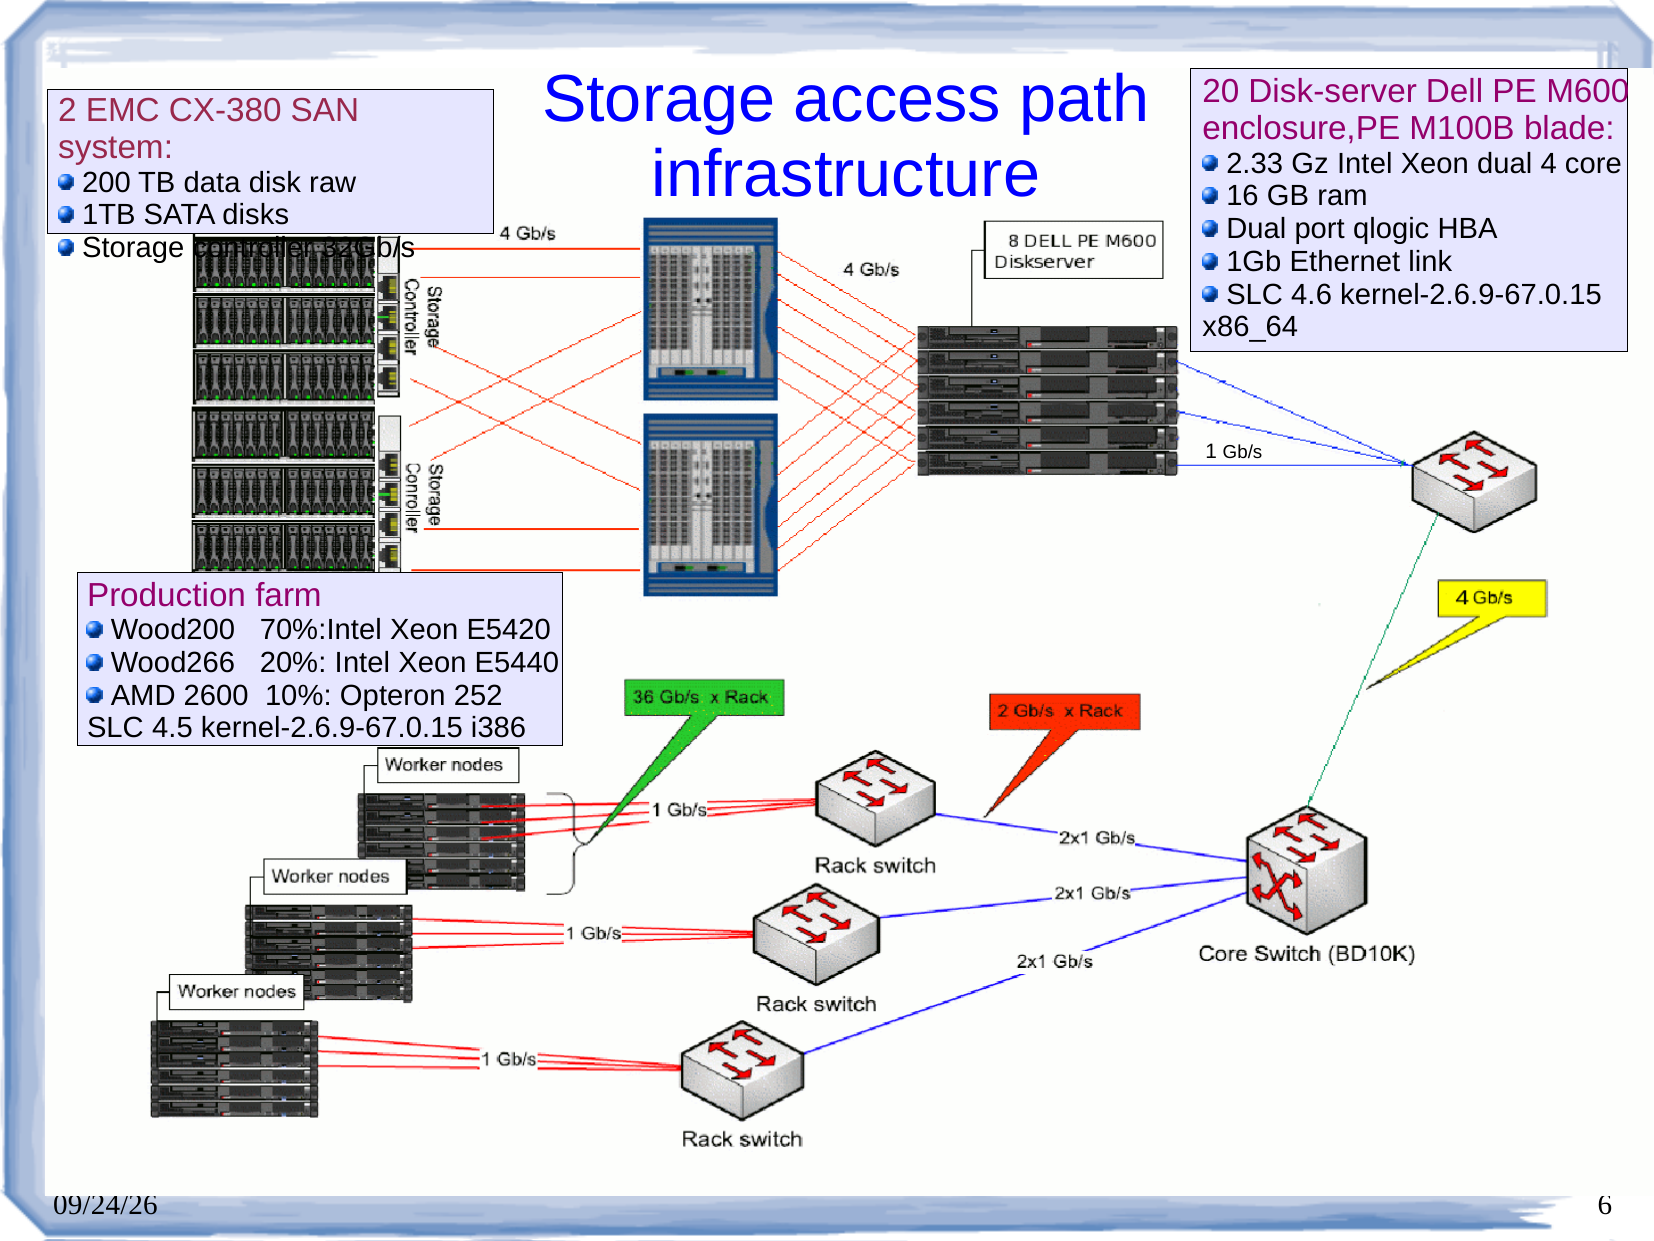

# Storage access path infrastructure
20 Disk-server Dell PE M600
enclosure,PE M100B blade:
 2.33 Gz Intel Xeon dual 4 core
 16 GB ram
 Dual port qlogic HBA
 1Gb Ethernet link
 SLC 4.6 kernel-2.6.9-67.0.15 x86_64
2 EMC CX-380 SAN system:
 200 TB data disk raw
 1TB SATA disks
 Storage controller 32Gb/s
1 Gb/s
Production farm
 Wood200 70%:Intel Xeon E5420
 Wood266 20%: Intel Xeon E5440
 AMD 2600 10%: Opteron 252
SLC 4.5 kernel-2.6.9-67.0.15 i386
Fabrizio Furano
6